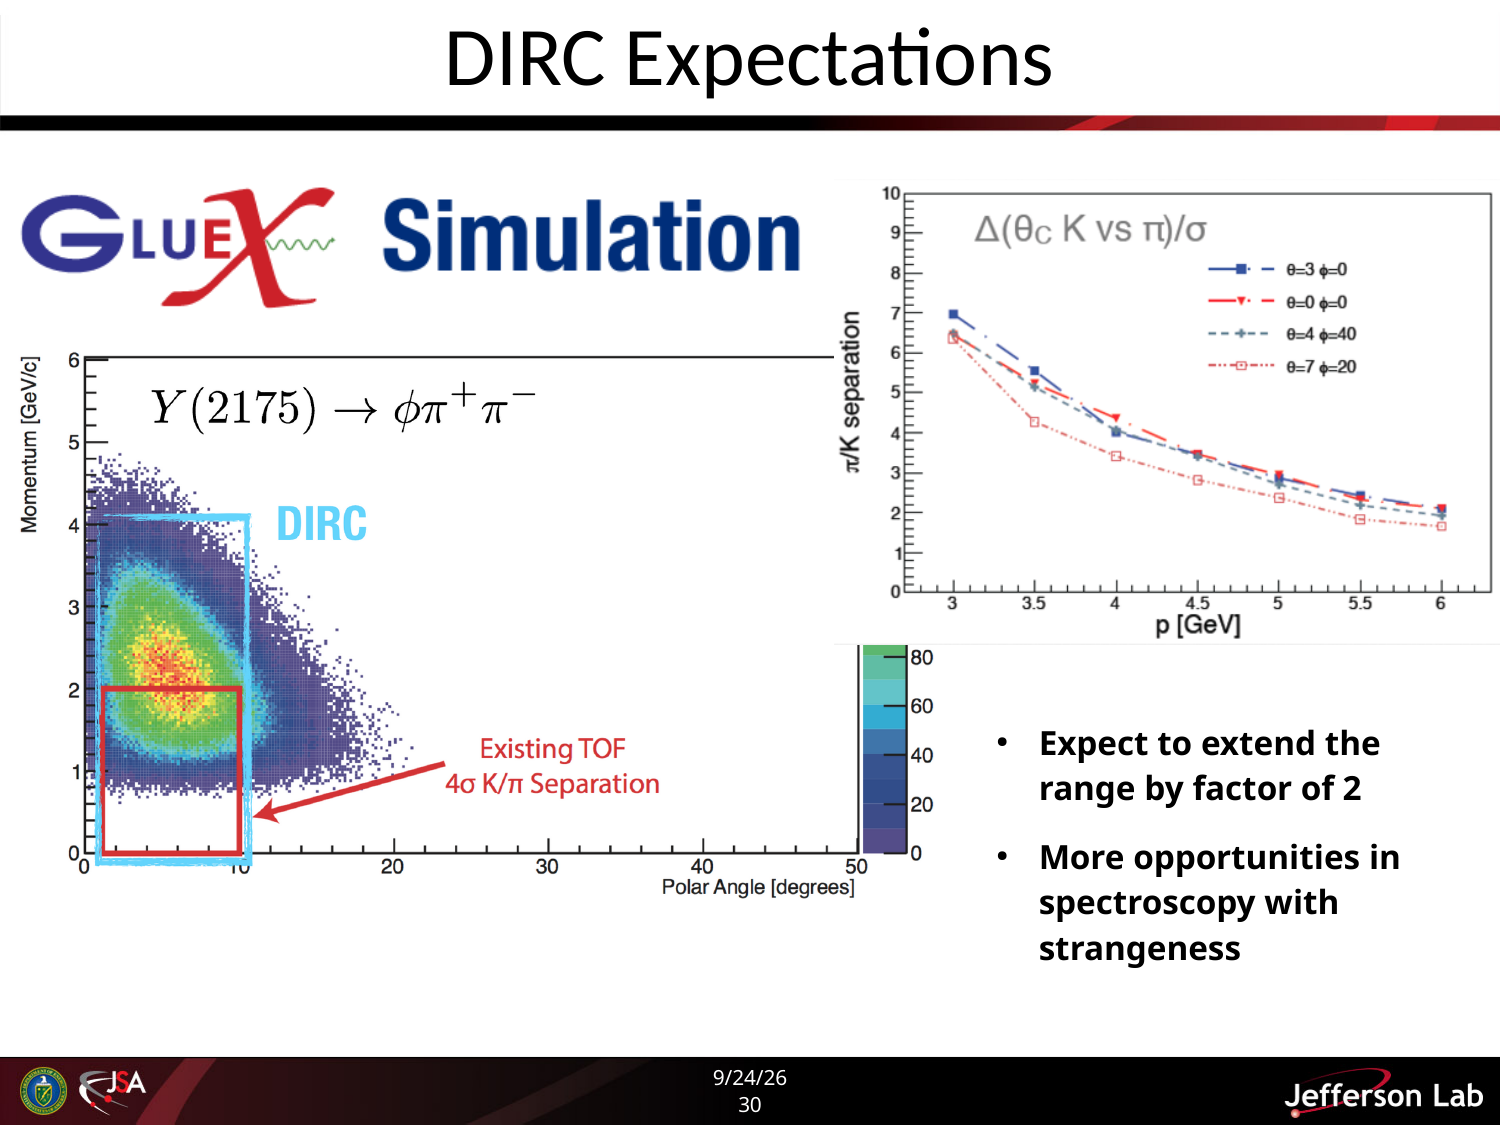

# DIRC Expectations
Expect to extend the range by factor of 2
More opportunities in spectroscopy with strangeness
30